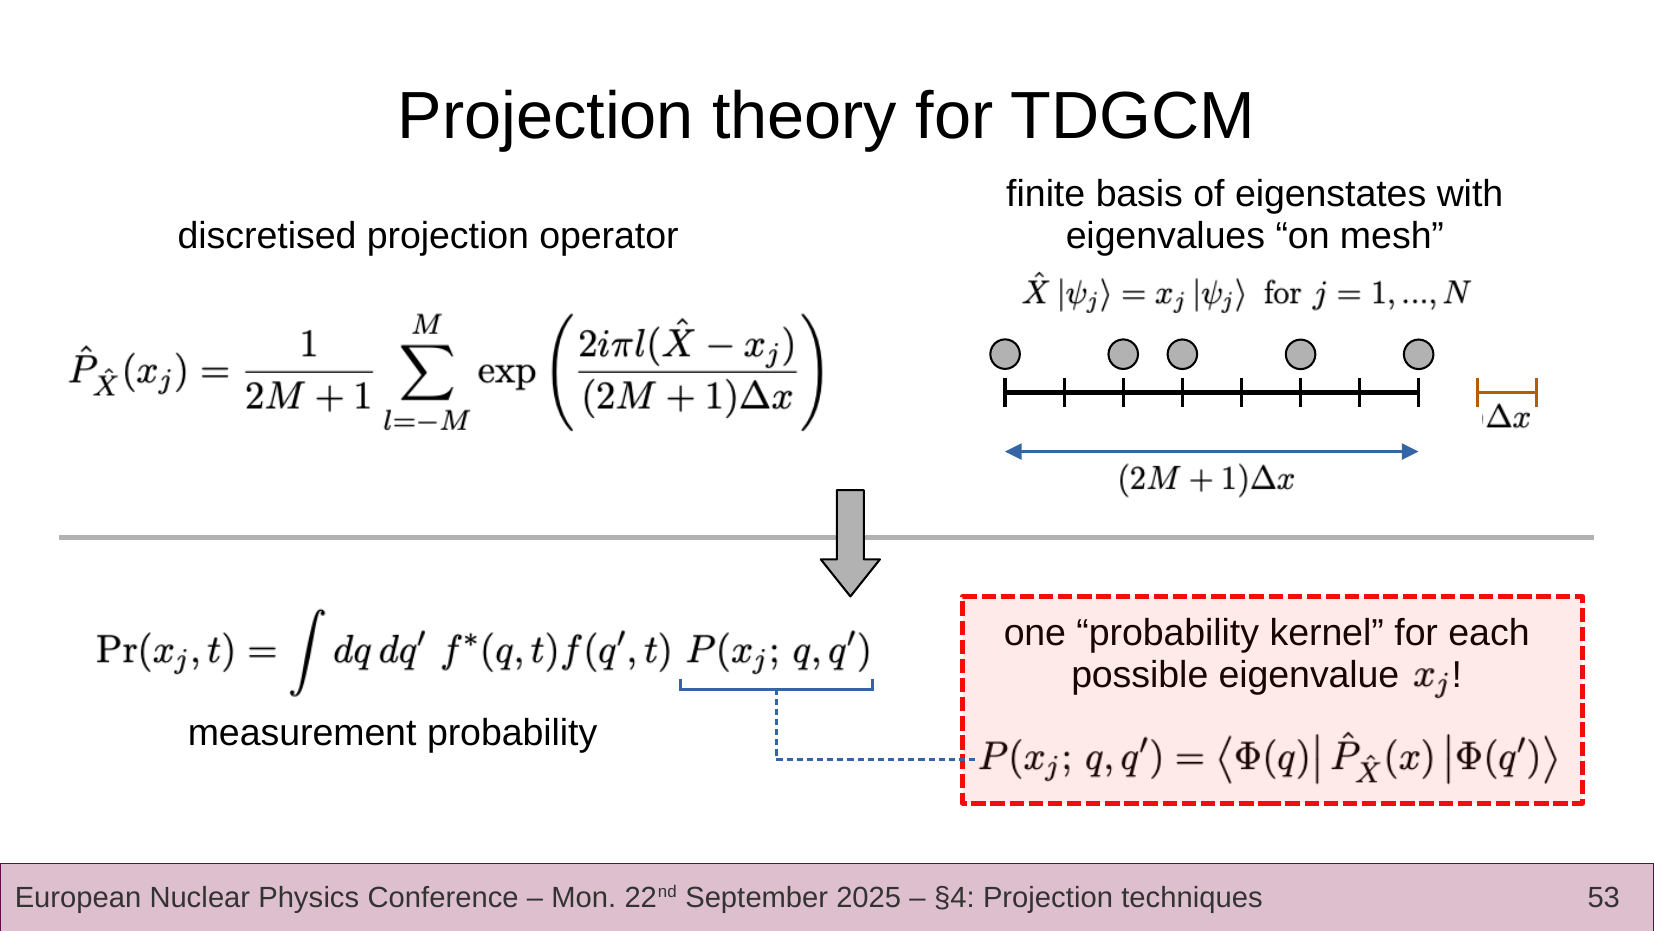

# Projection theory for TDGCM
finite basis of eigenstates with eigenvalues “on mesh”
discretised projection operator
one “probability kernel” for each possible eigenvalue !
measurement probability
European Nuclear Physics Conference – Mon. 22nd September 2025 – §4: Projection techniques